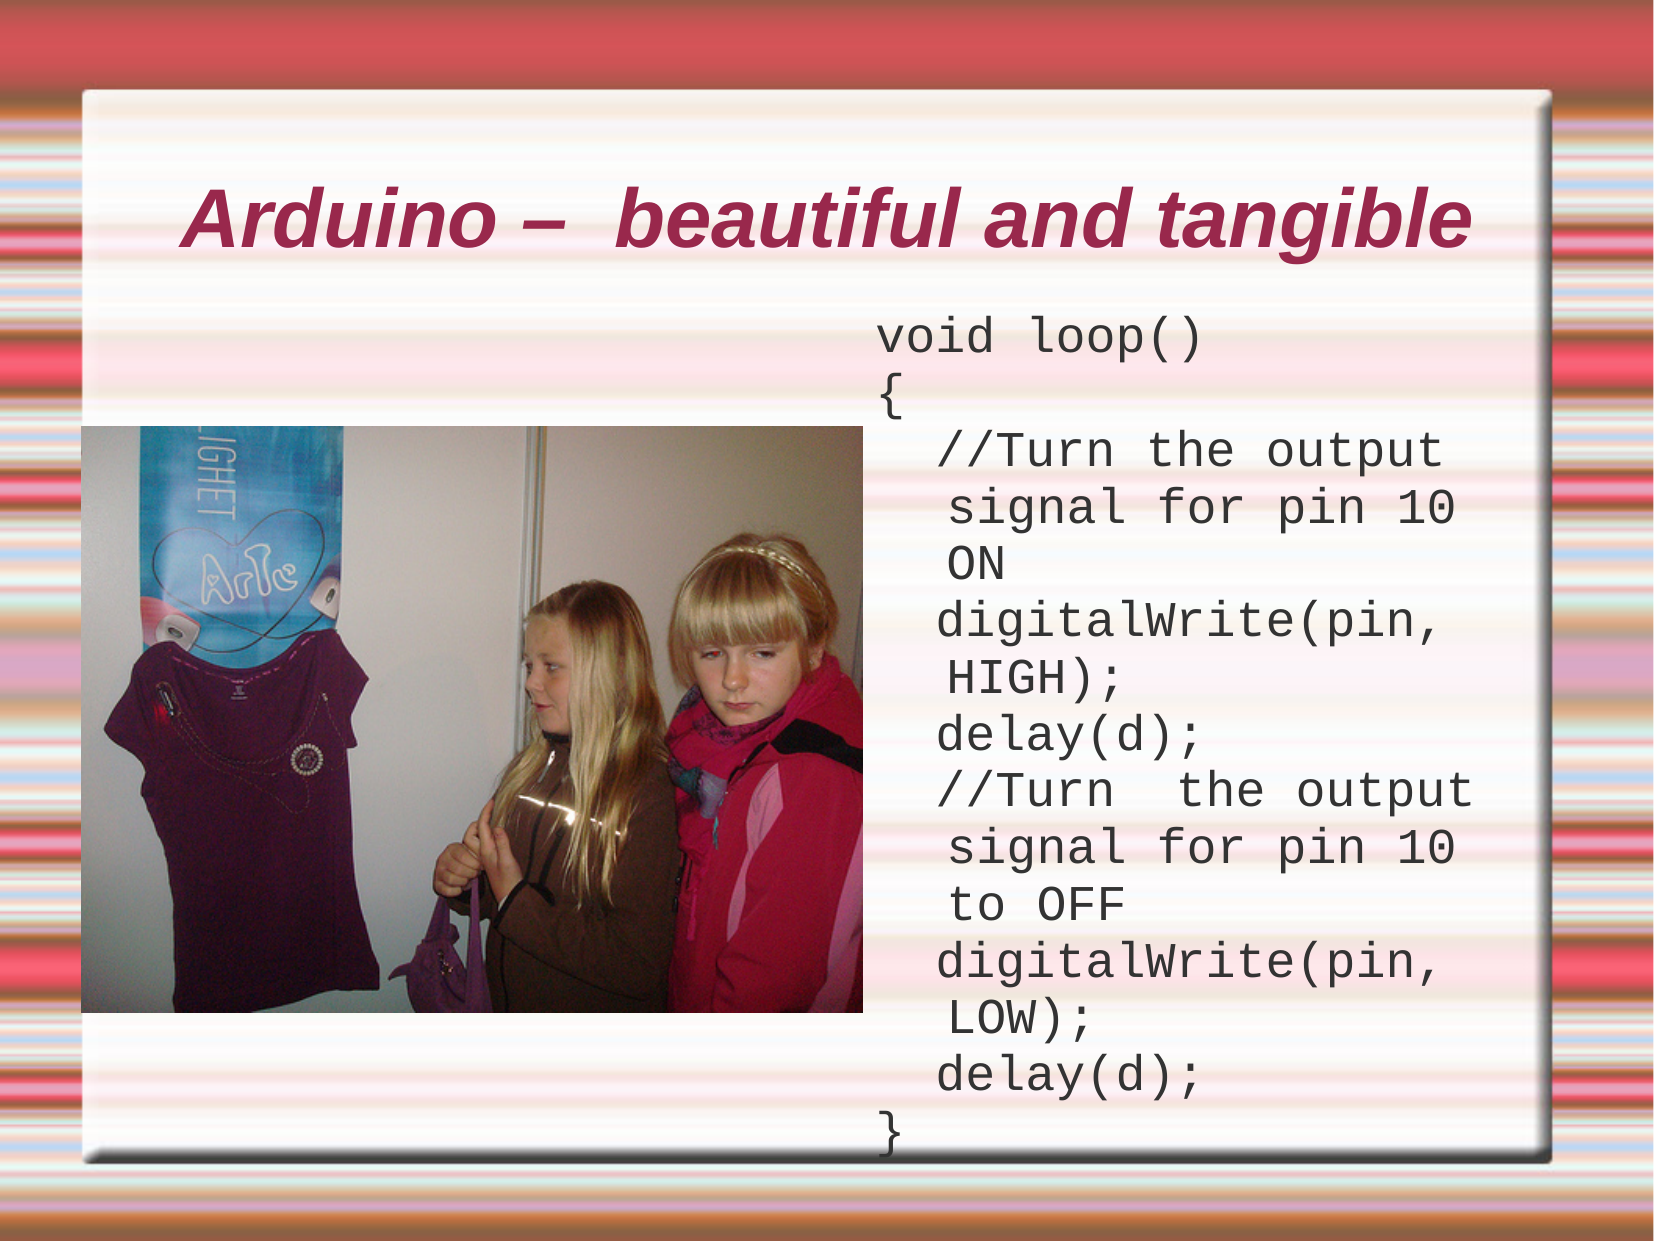

# Arduino – beautiful and tangible
void loop()
{
 //Turn the output signal for pin 10 ON
 digitalWrite(pin, HIGH);
 delay(d);
 //Turn the output signal for pin 10 to OFF
 digitalWrite(pin, LOW);
 delay(d);
}